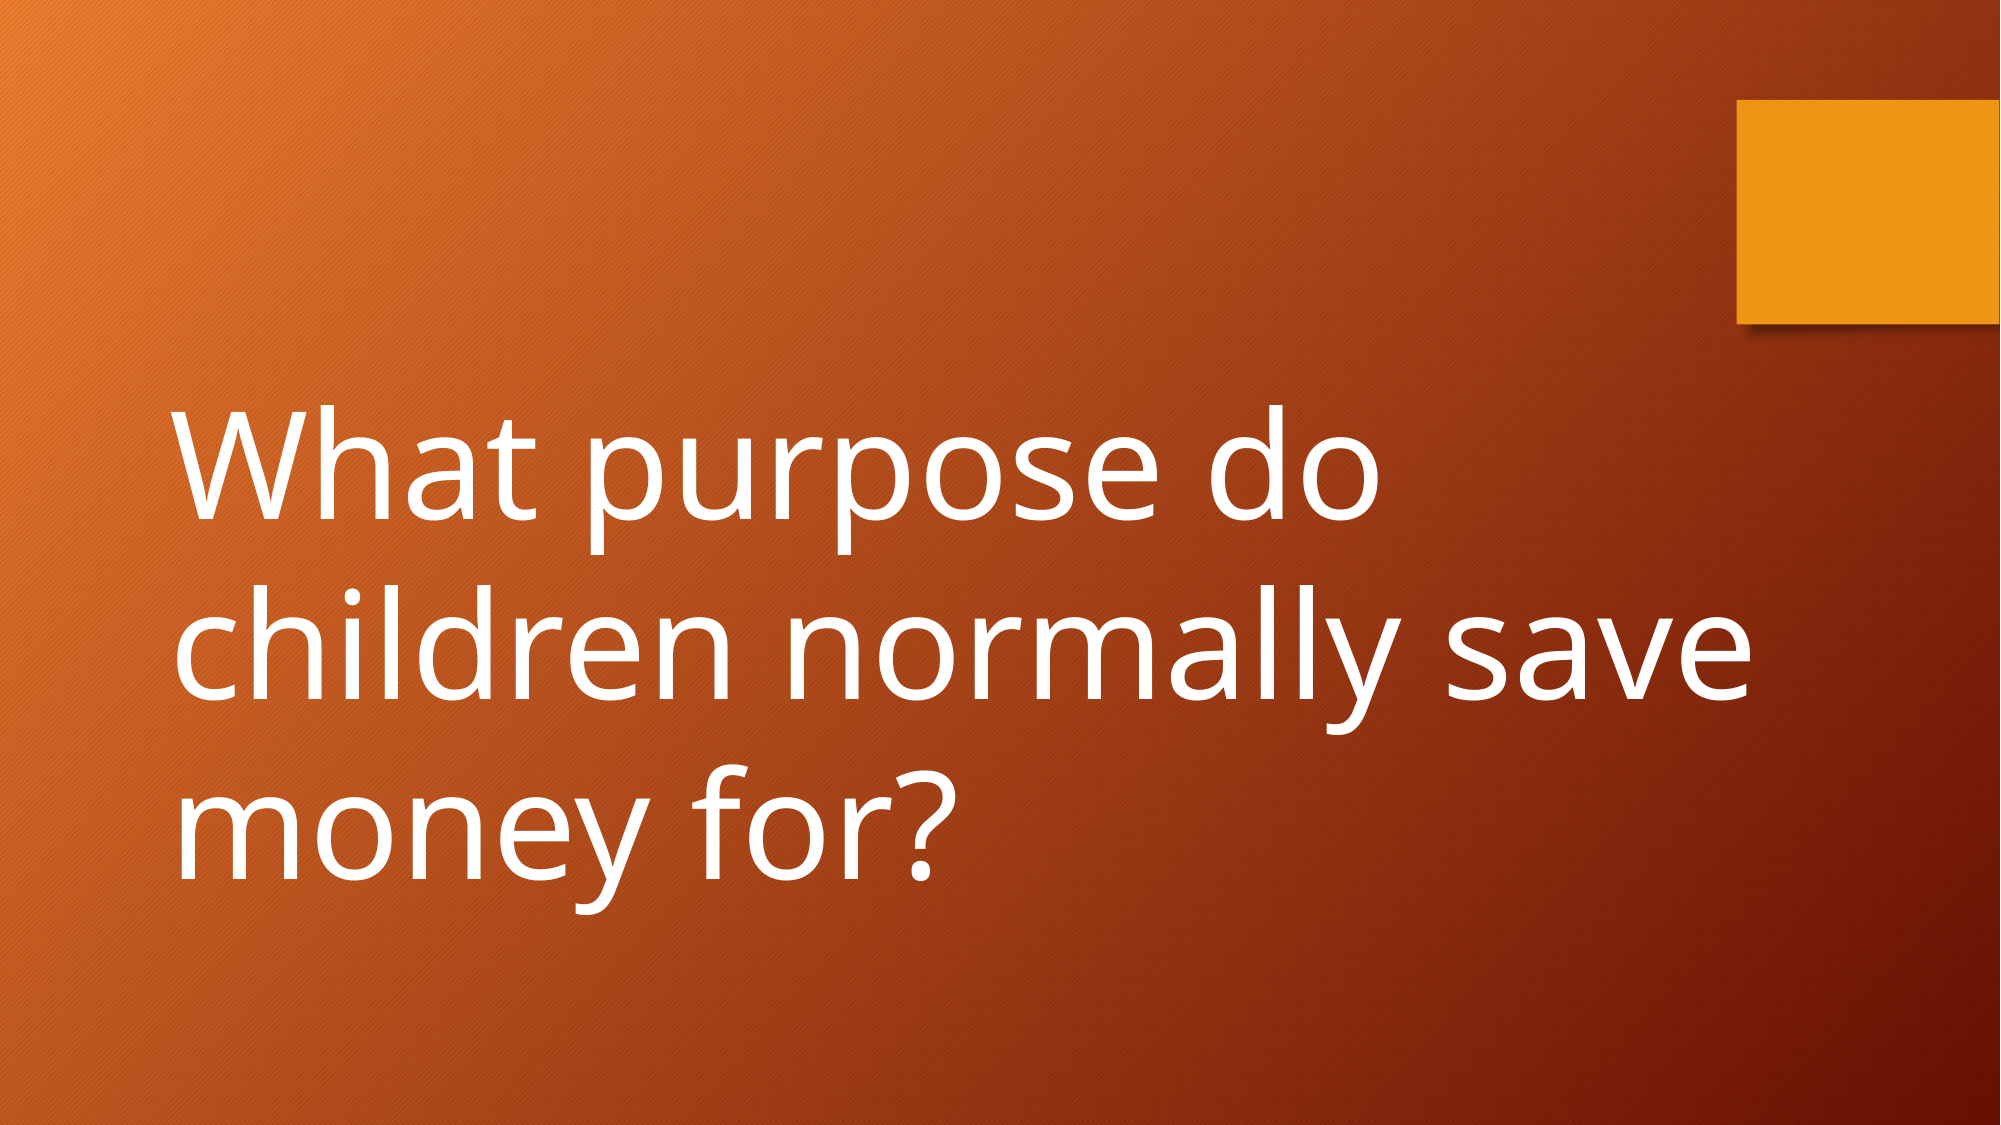

What purpose do children normally save money for?